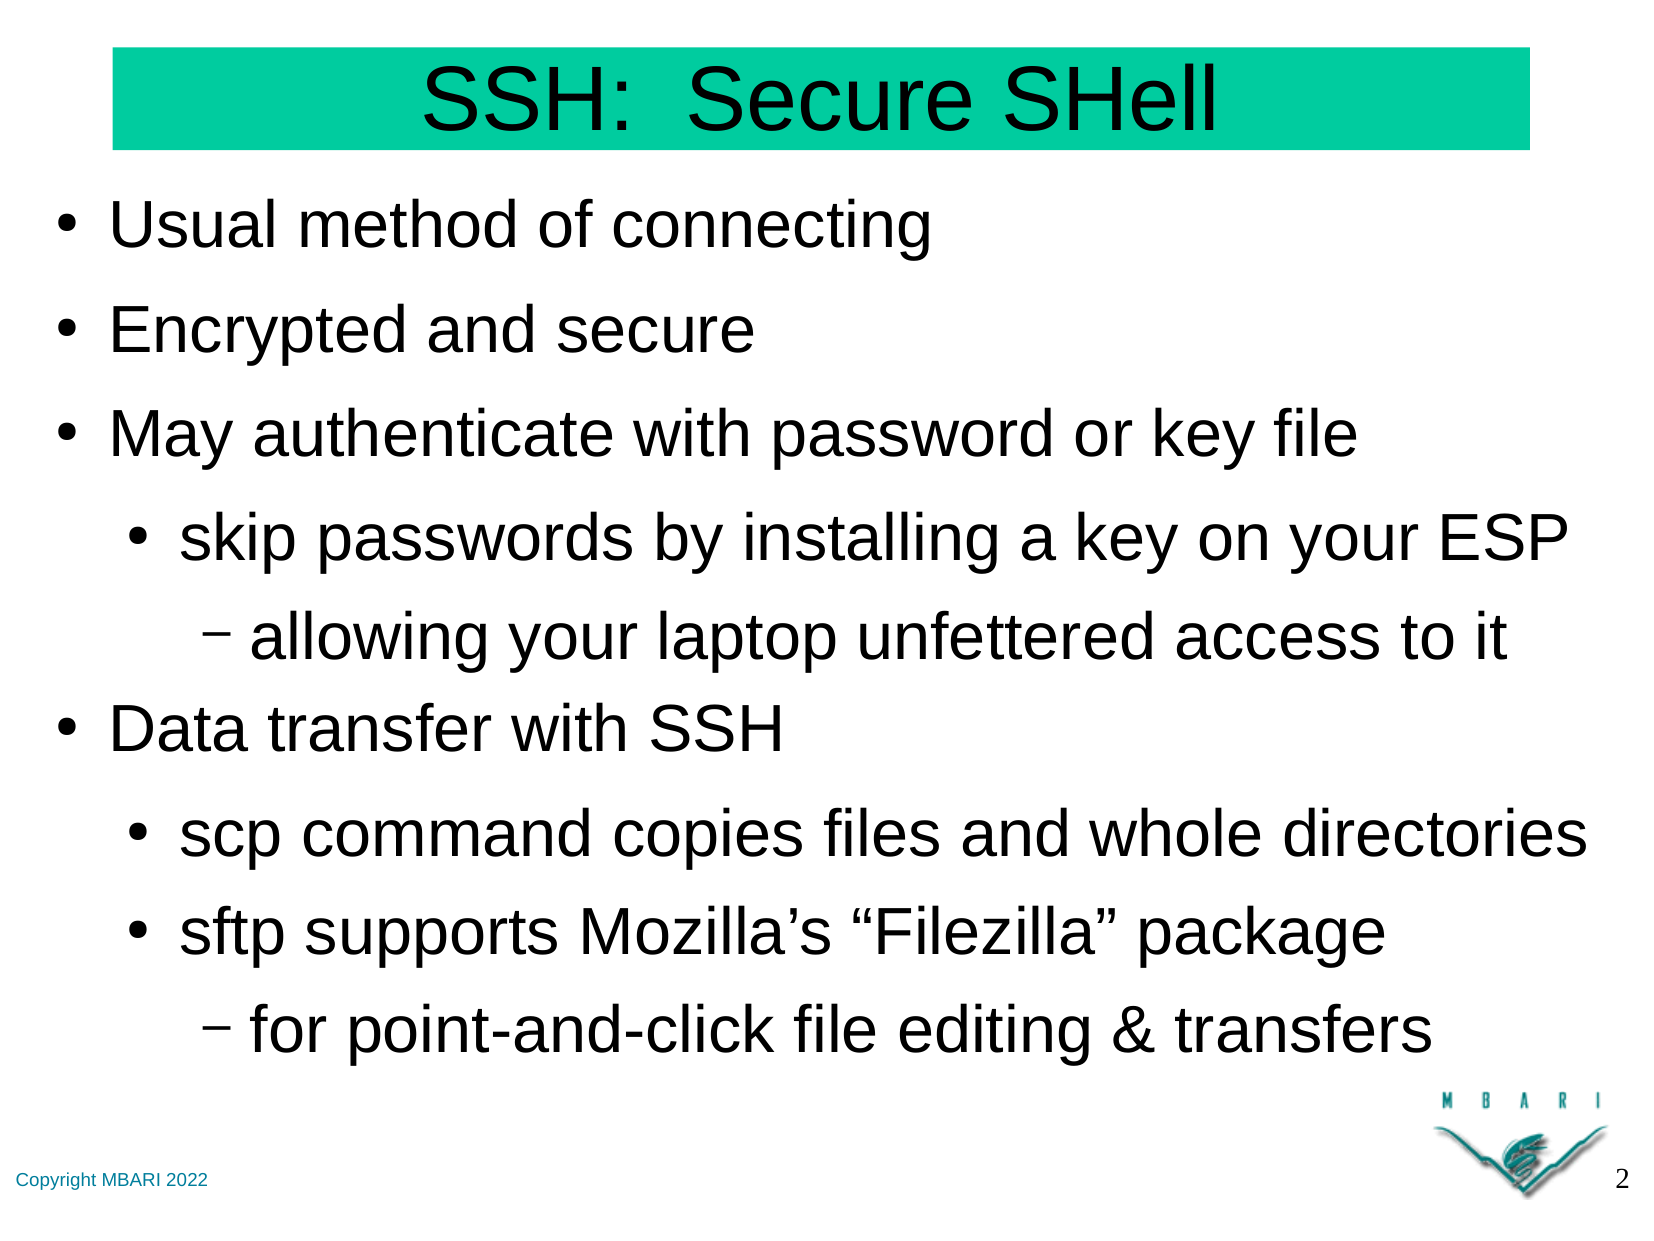

# SSH: Secure SHell
Usual method of connecting
Encrypted and secure
May authenticate with password or key file
skip passwords by installing a key on your ESP
allowing your laptop unfettered access to it
Data transfer with SSH
scp command copies files and whole directories
sftp supports Mozilla’s “Filezilla” package
for point-and-click file editing & transfers